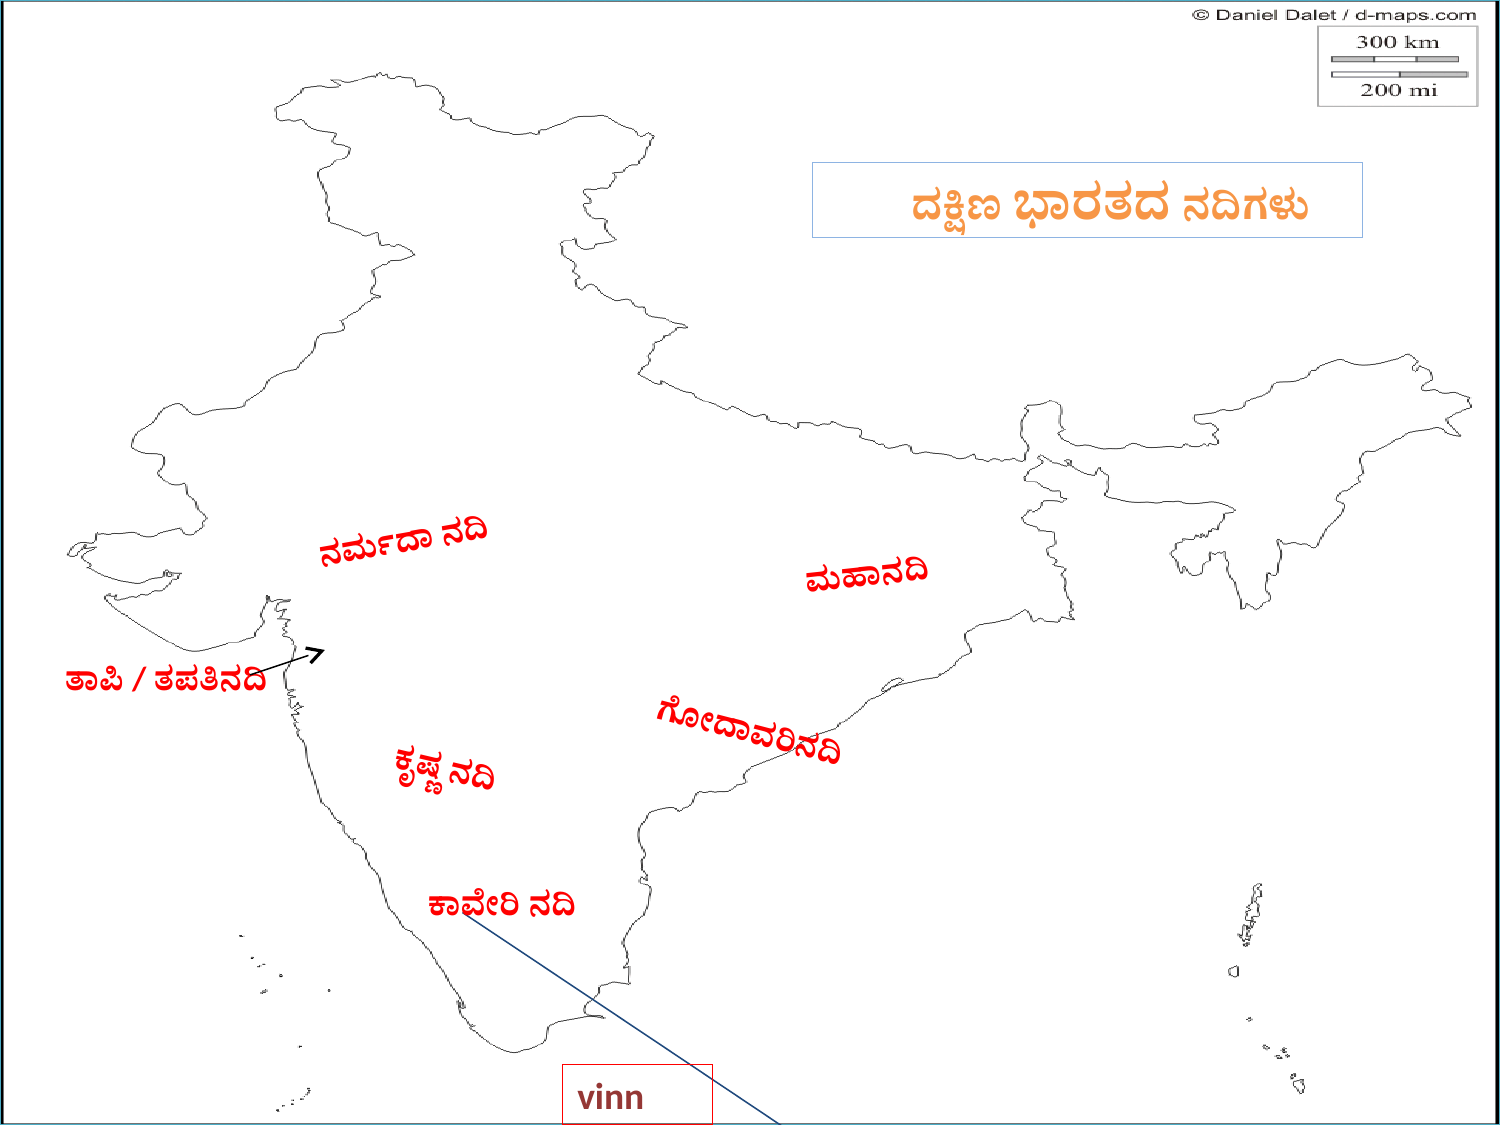

ದಕ್ಷಿಣ ಭಾರತದ ನದಿಗಳು
ನರ್ಮದಾ ನದಿ
ಮಹಾನದಿ
ತಾಪಿ / ತಪತಿನದಿ
ಗೋದಾವರಿನದಿ
ಕೃಷ್ಣ ನದಿ
ಕಾವೇರಿ ನದಿ
vinn